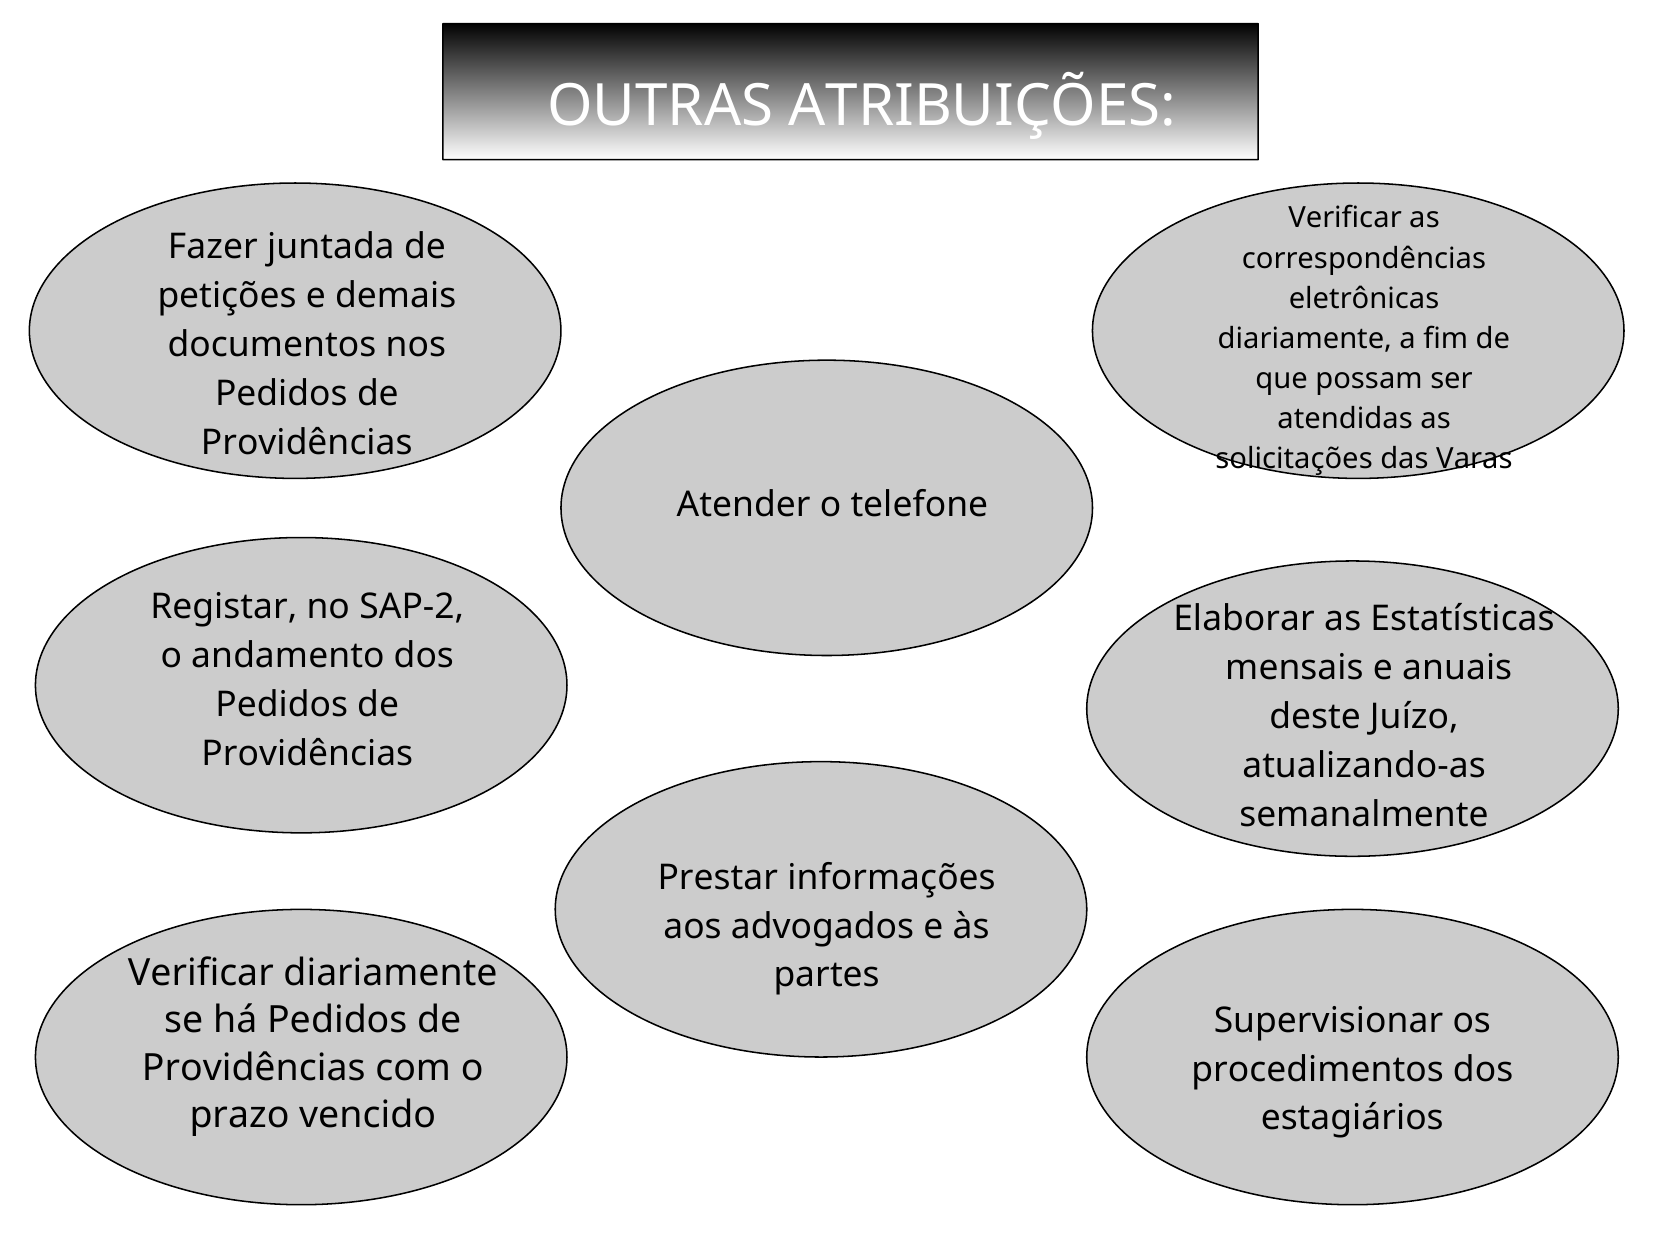

OUTRAS ATRIBUIÇÕES:
Verificar as correspondências eletrônicas diariamente, a fim de que possam ser atendidas as solicitações das Varas
Fazer juntada de petições e demais documentos nos Pedidos de Providências
Atender o telefone
Registar, no SAP-2, o andamento dos Pedidos de Providências
Elaborar as Estatísticas mensais e anuais deste Juízo, atualizando-as semanalmente
Prestar informações aos advogados e às partes
Verificar diariamente se há Pedidos de Providências com o prazo vencido
Supervisionar os procedimentos dos estagiários